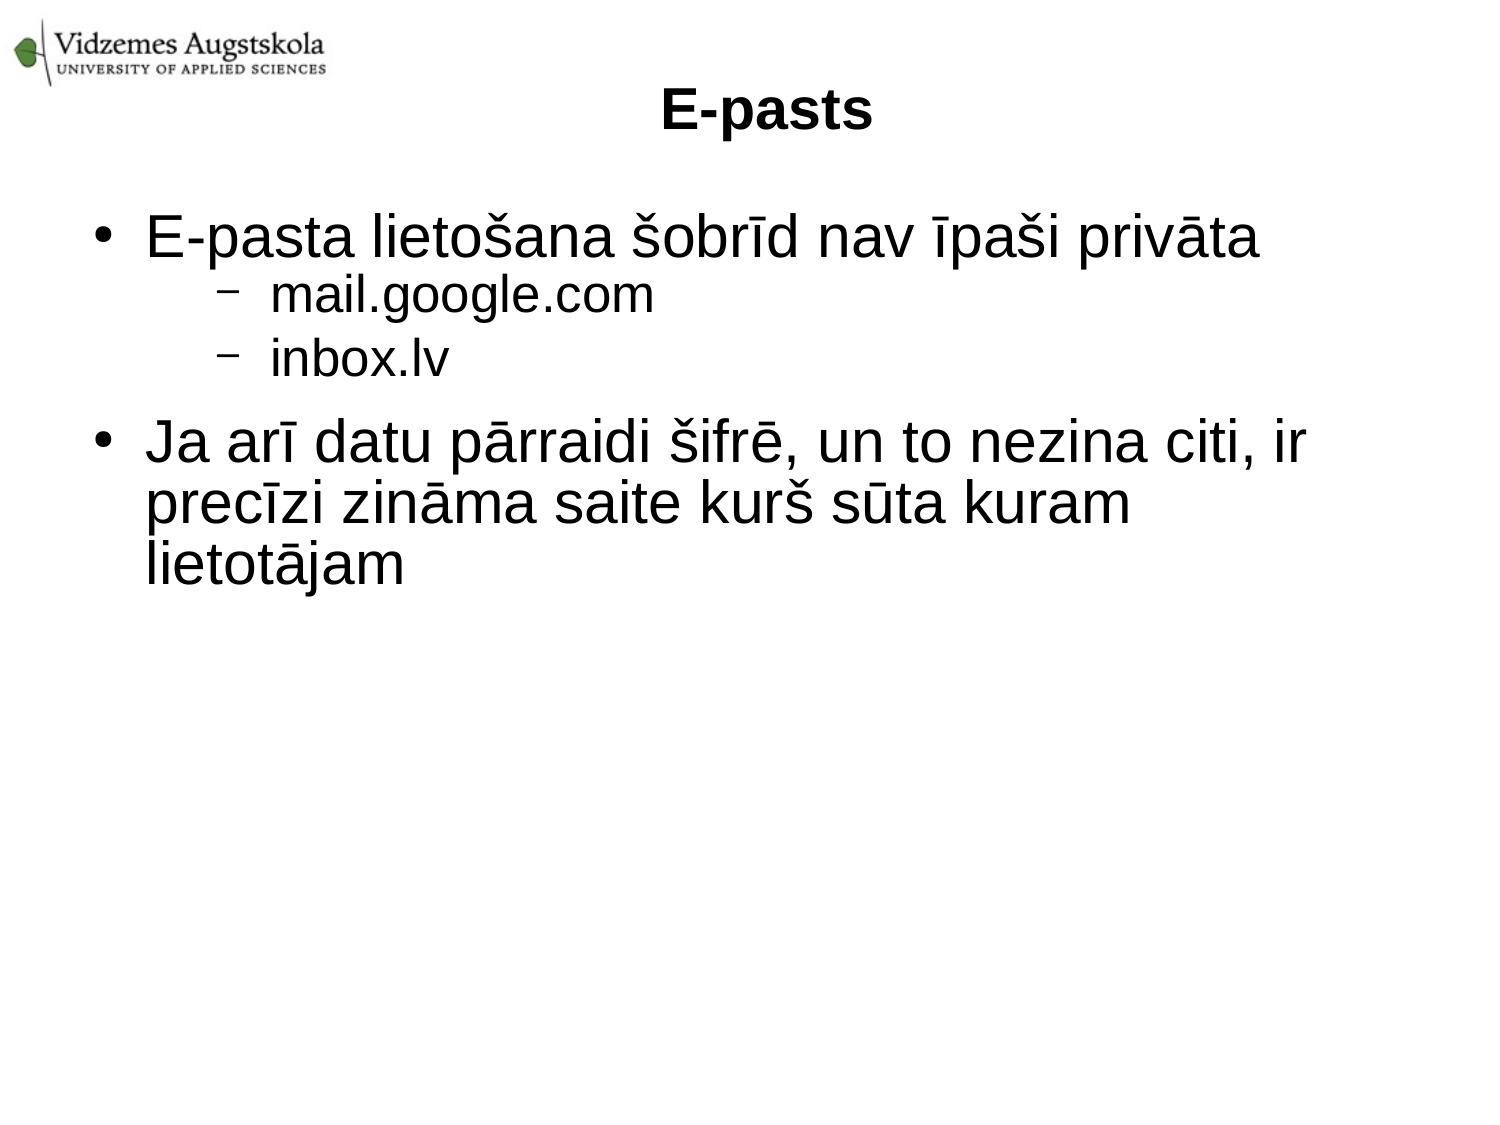

# E-pasts
E-pasta lietošana šobrīd nav īpaši privāta
mail.google.com
inbox.lv
Ja arī datu pārraidi šifrē, un to nezina citi, ir precīzi zināma saite kurš sūta kuram lietotājam